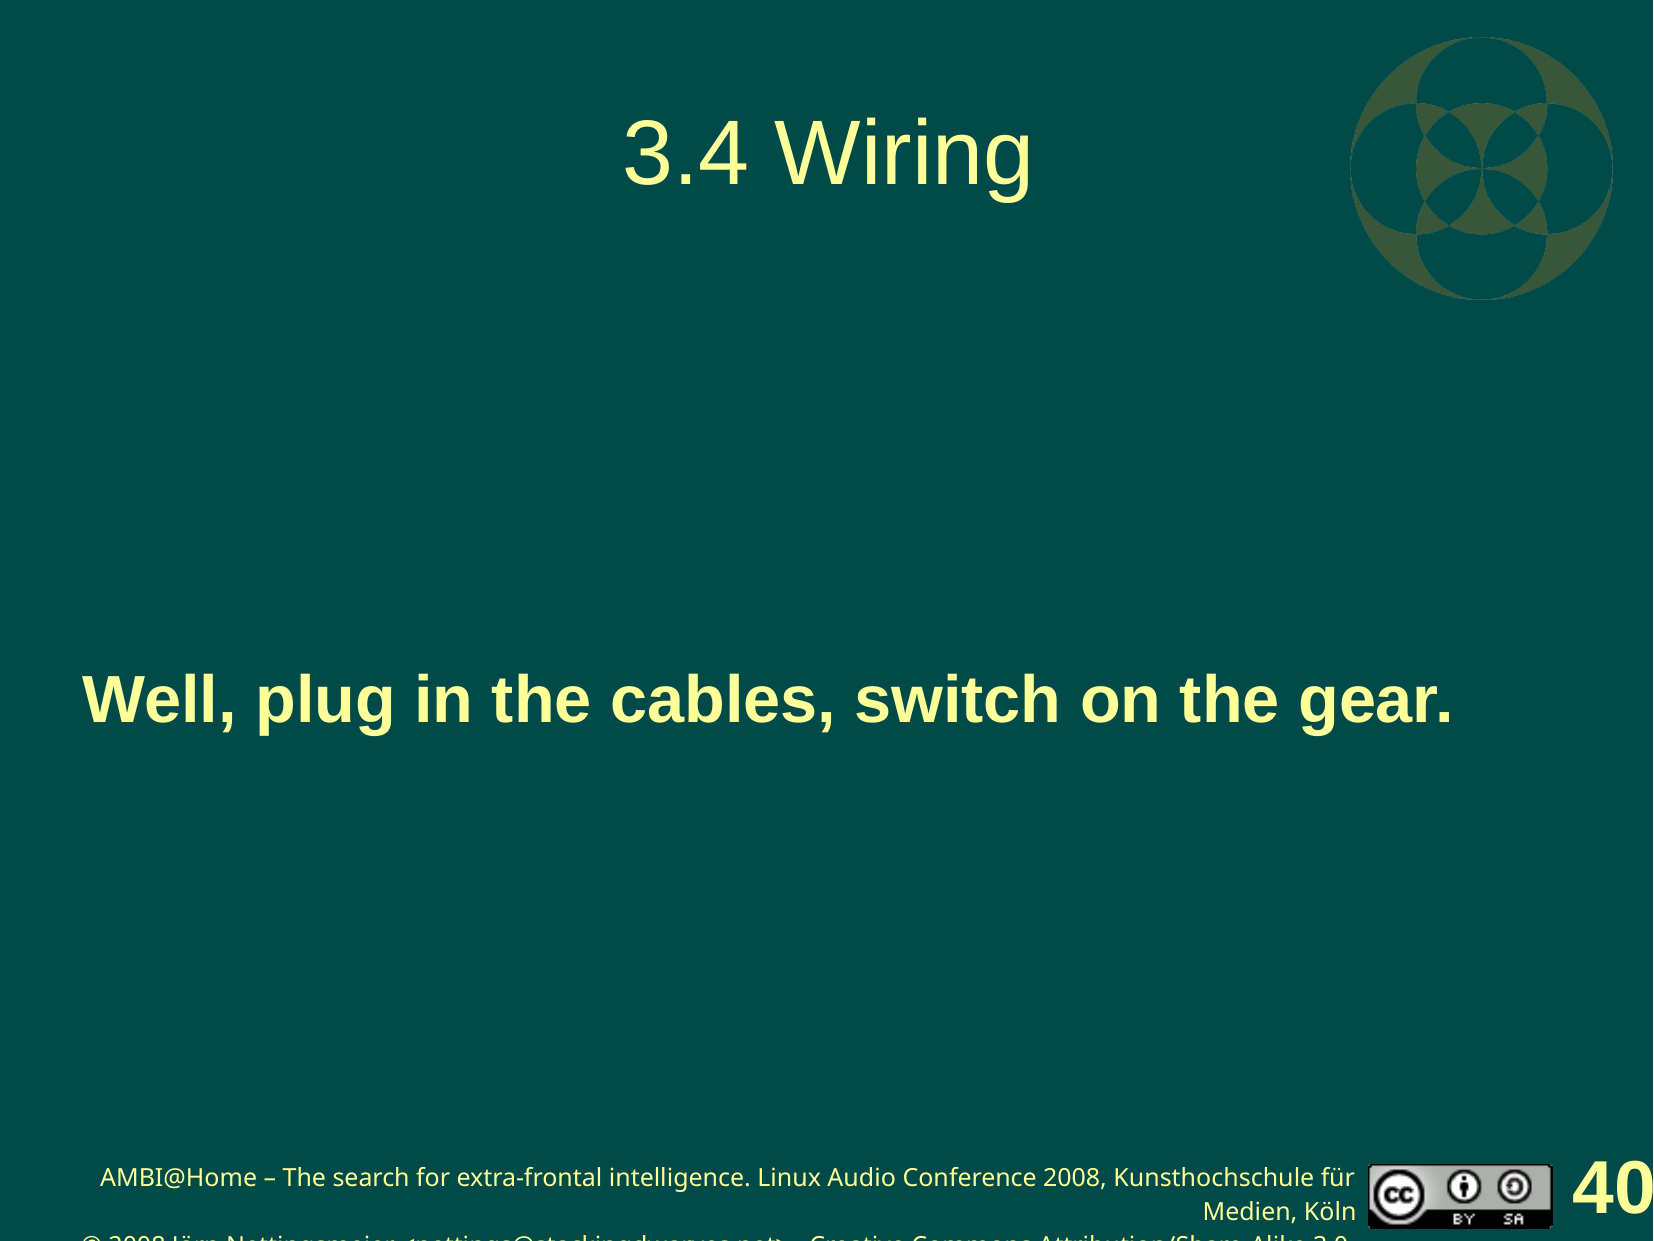

# 3.4 Wiring
Well, plug in the cables, switch on the gear.